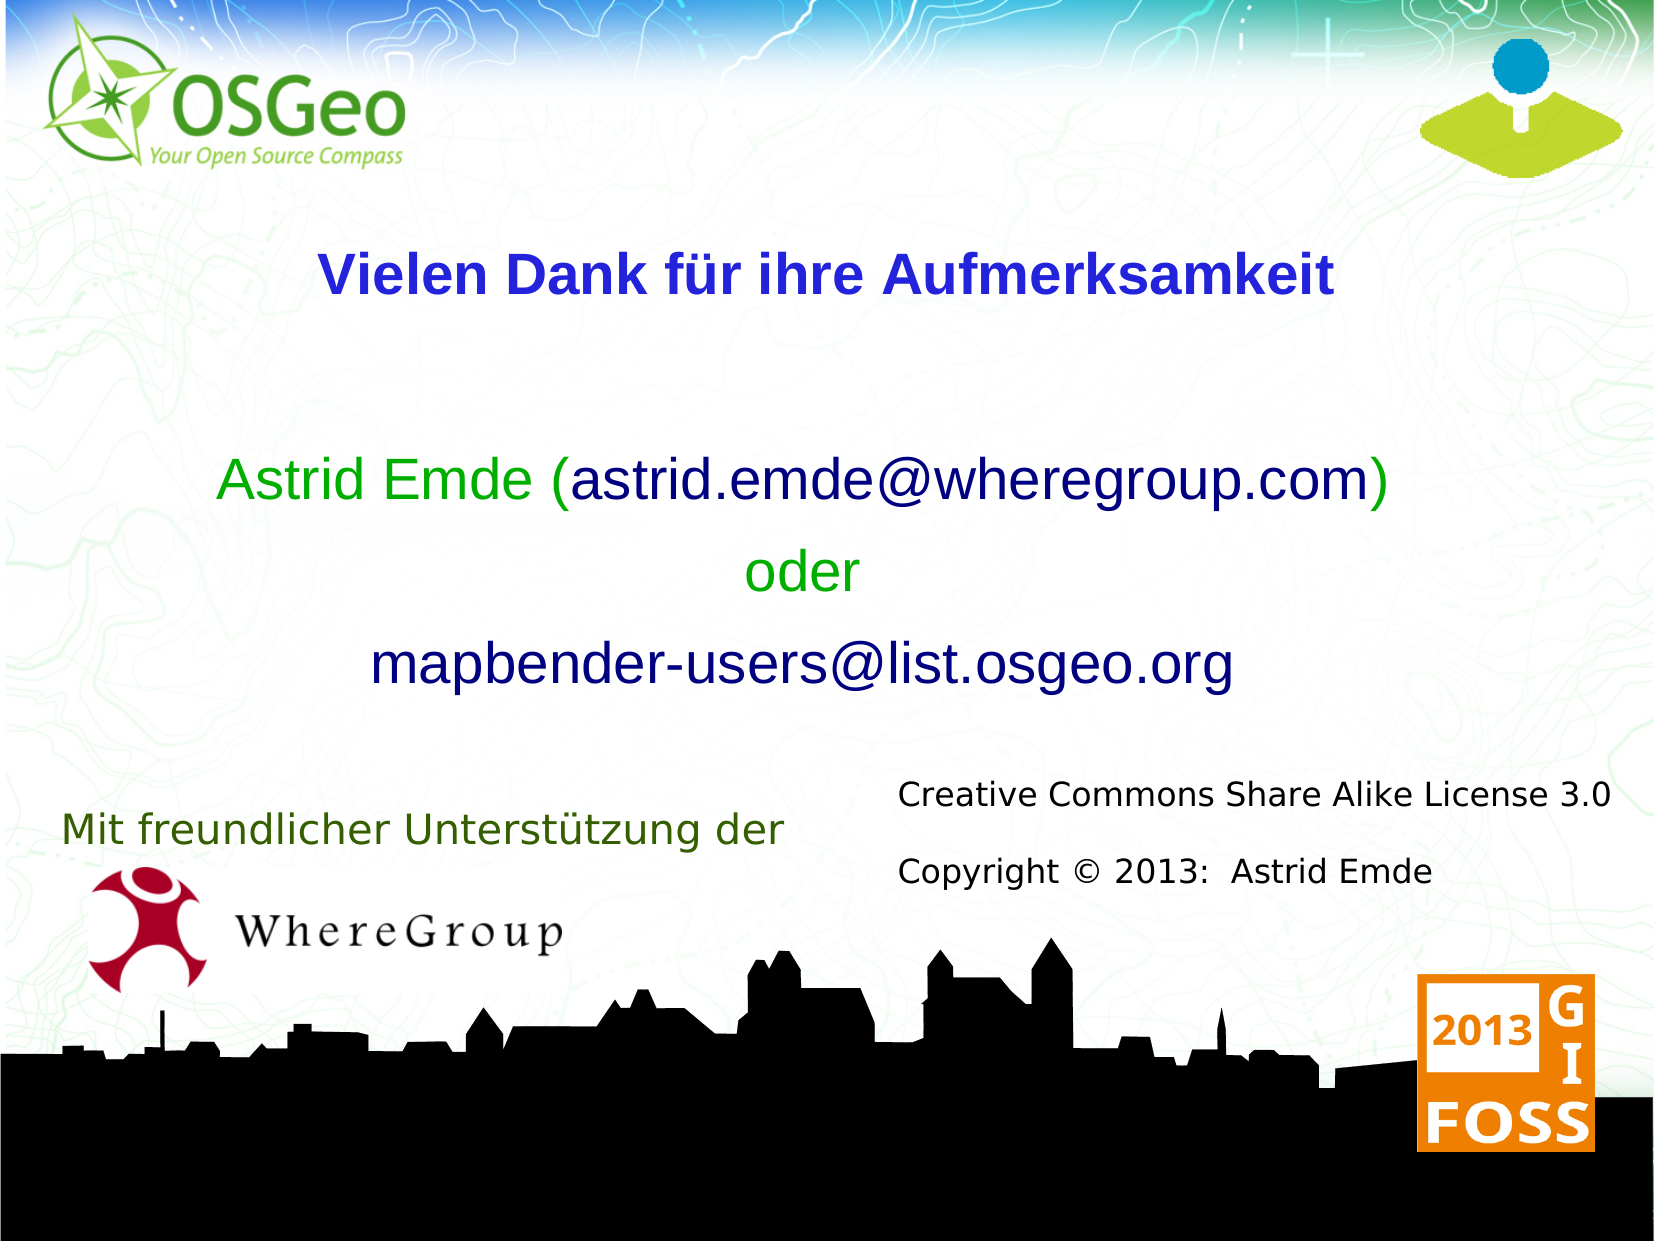

# Vielen Dank für ihre Aufmerksamkeit
Astrid Emde (astrid.emde@wheregroup.com)
oder
mapbender-users@list.osgeo.org
Creative Commons Share Alike License 3.0
Copyright © 2013: Astrid Emde
Mit freundlicher Unterstützung der